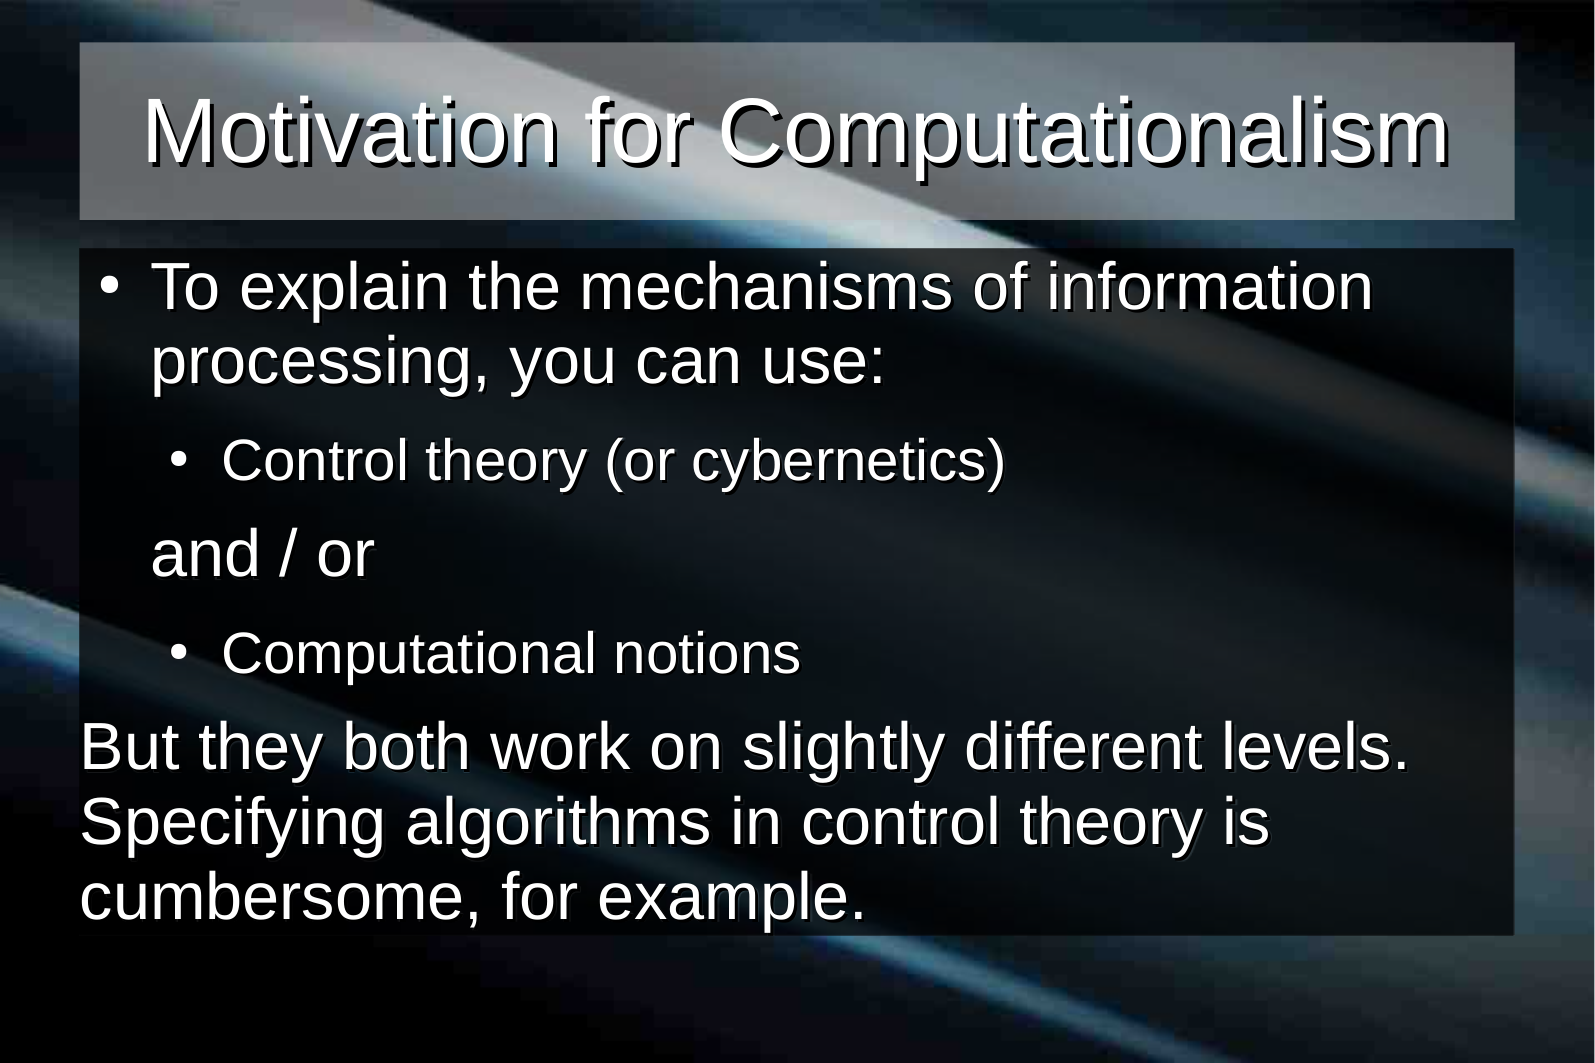

# Motivation for Computationalism
To explain the mechanisms of information processing, you can use:
Control theory (or cybernetics)
and / or
Computational notions
But they both work on slightly different levels. Specifying algorithms in control theory is cumbersome, for example.